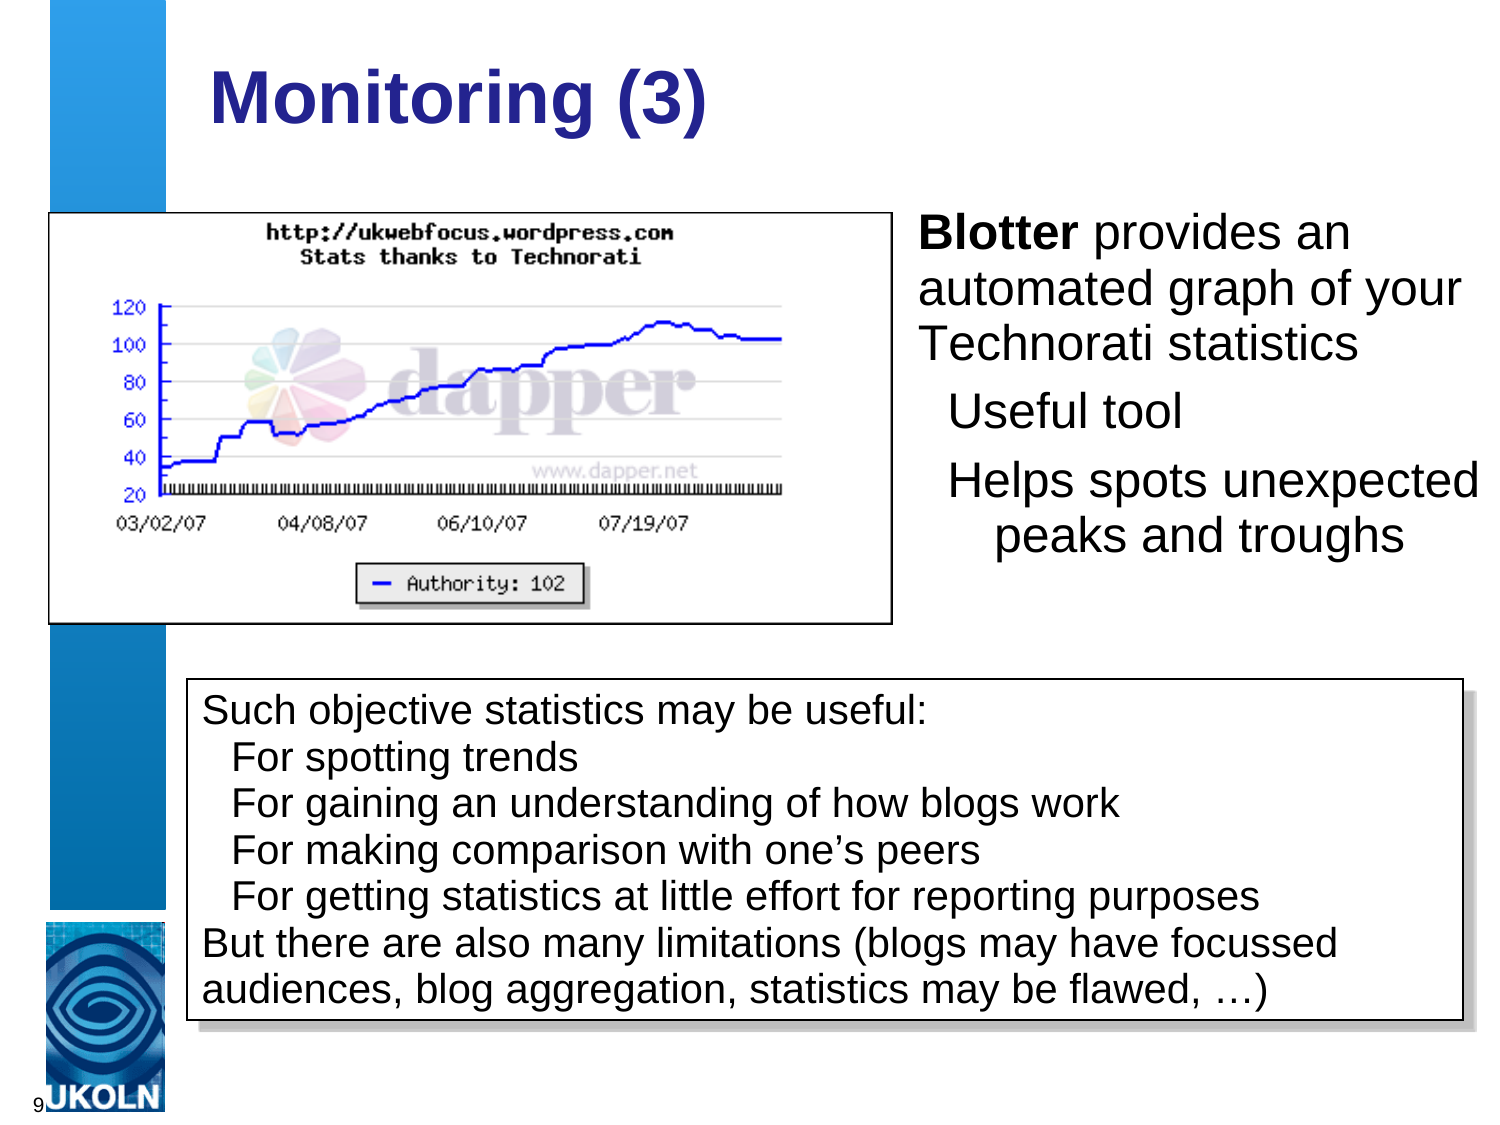

# Monitoring (3)
Blotter provides an automated graph of your Technorati statistics
Useful tool
Helps spots unexpected peaks and troughs
Such objective statistics may be useful:
For spotting trends
For gaining an understanding of how blogs work
For making comparison with one’s peers
For getting statistics at little effort for reporting purposes
But there are also many limitations (blogs may have focussed audiences, blog aggregation, statistics may be flawed, …)
9